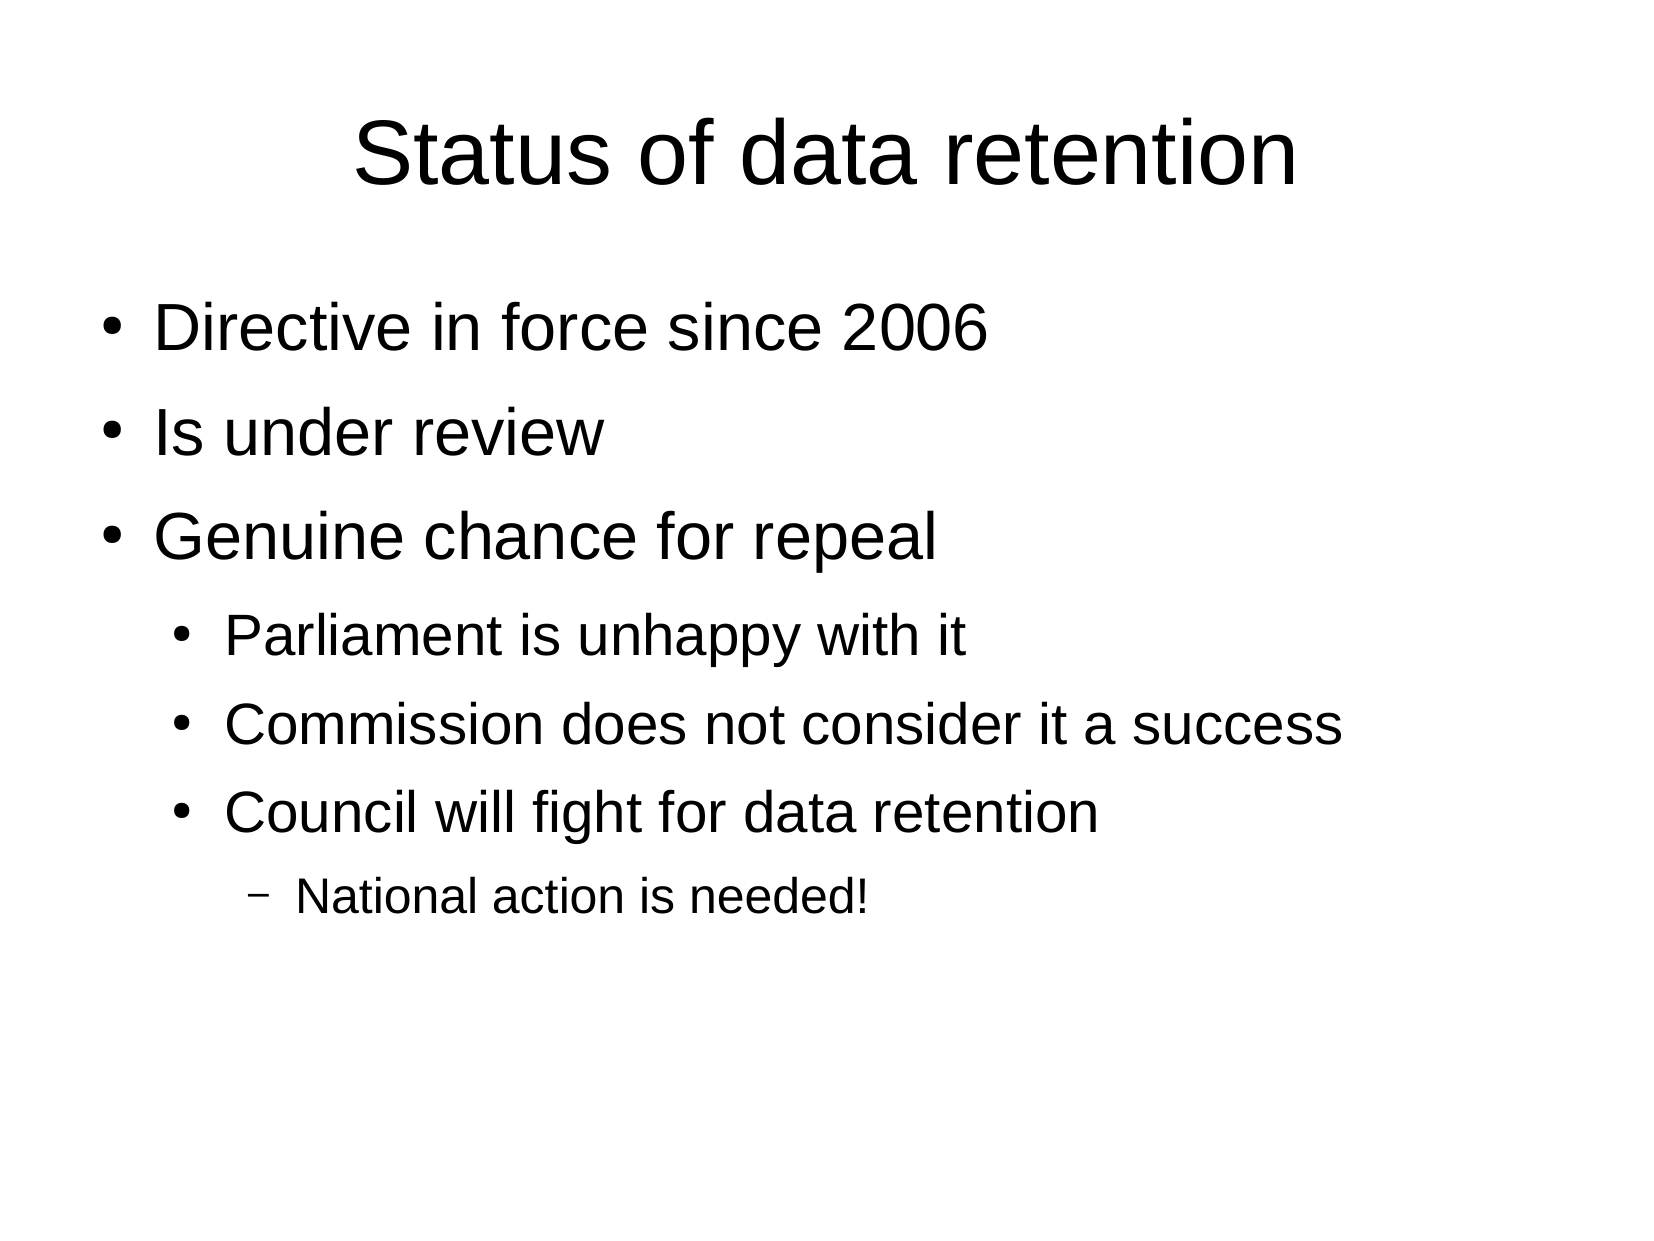

# Status of data retention
Directive in force since 2006
Is under review
Genuine chance for repeal
Parliament is unhappy with it
Commission does not consider it a success
Council will fight for data retention
National action is needed!